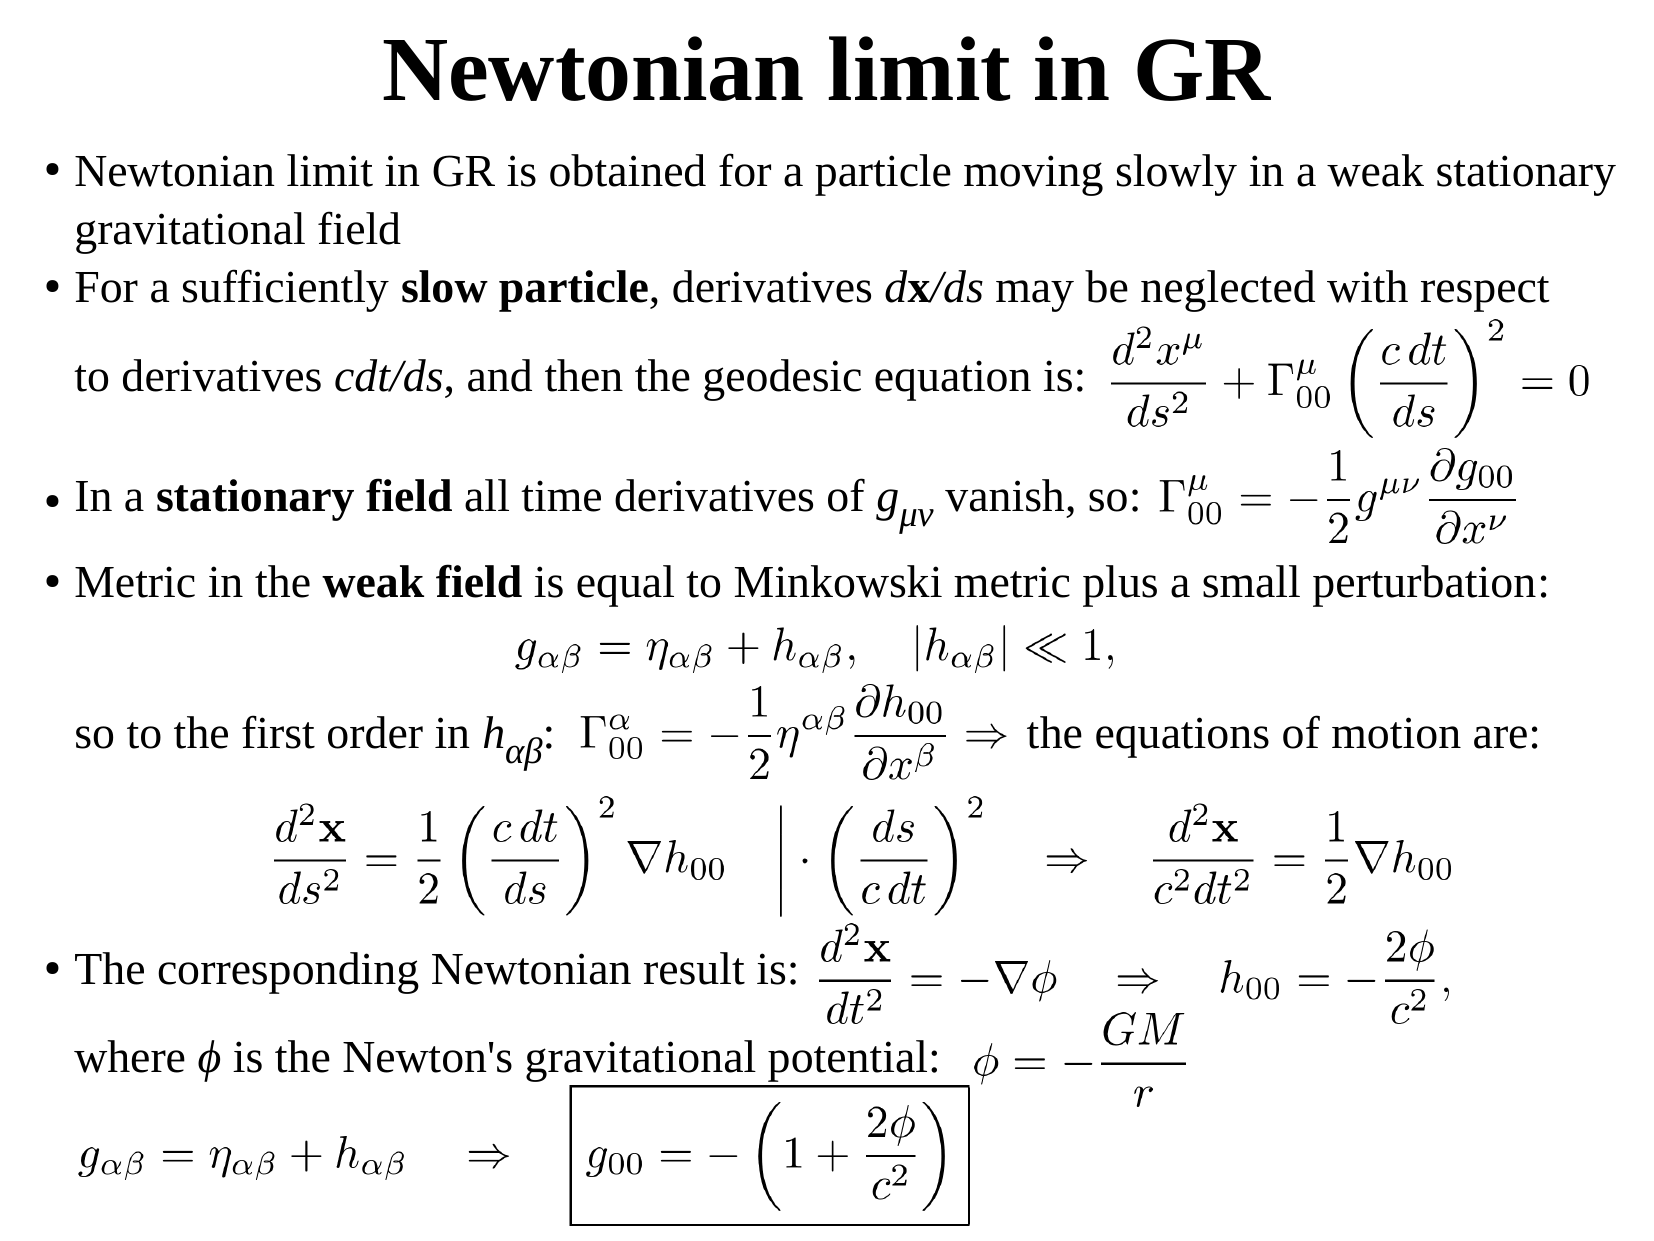

# Newtonian limit in GR
Newtonian limit in GR is obtained for a particle moving slowly in a weak stationary gravitational field
For a sufficiently slow particle, derivatives dx/ds may be neglected with respect
to derivatives cdt/ds, and then the geodesic equation is:
In a stationary field all time derivatives of gμν vanish, so:
Metric in the weak field is equal to Minkowski metric plus a small perturbation:
so to the first order in hαβ: the equations of motion are:
The corresponding Newtonian result is:
where ϕ is the Newton's gravitational potential: